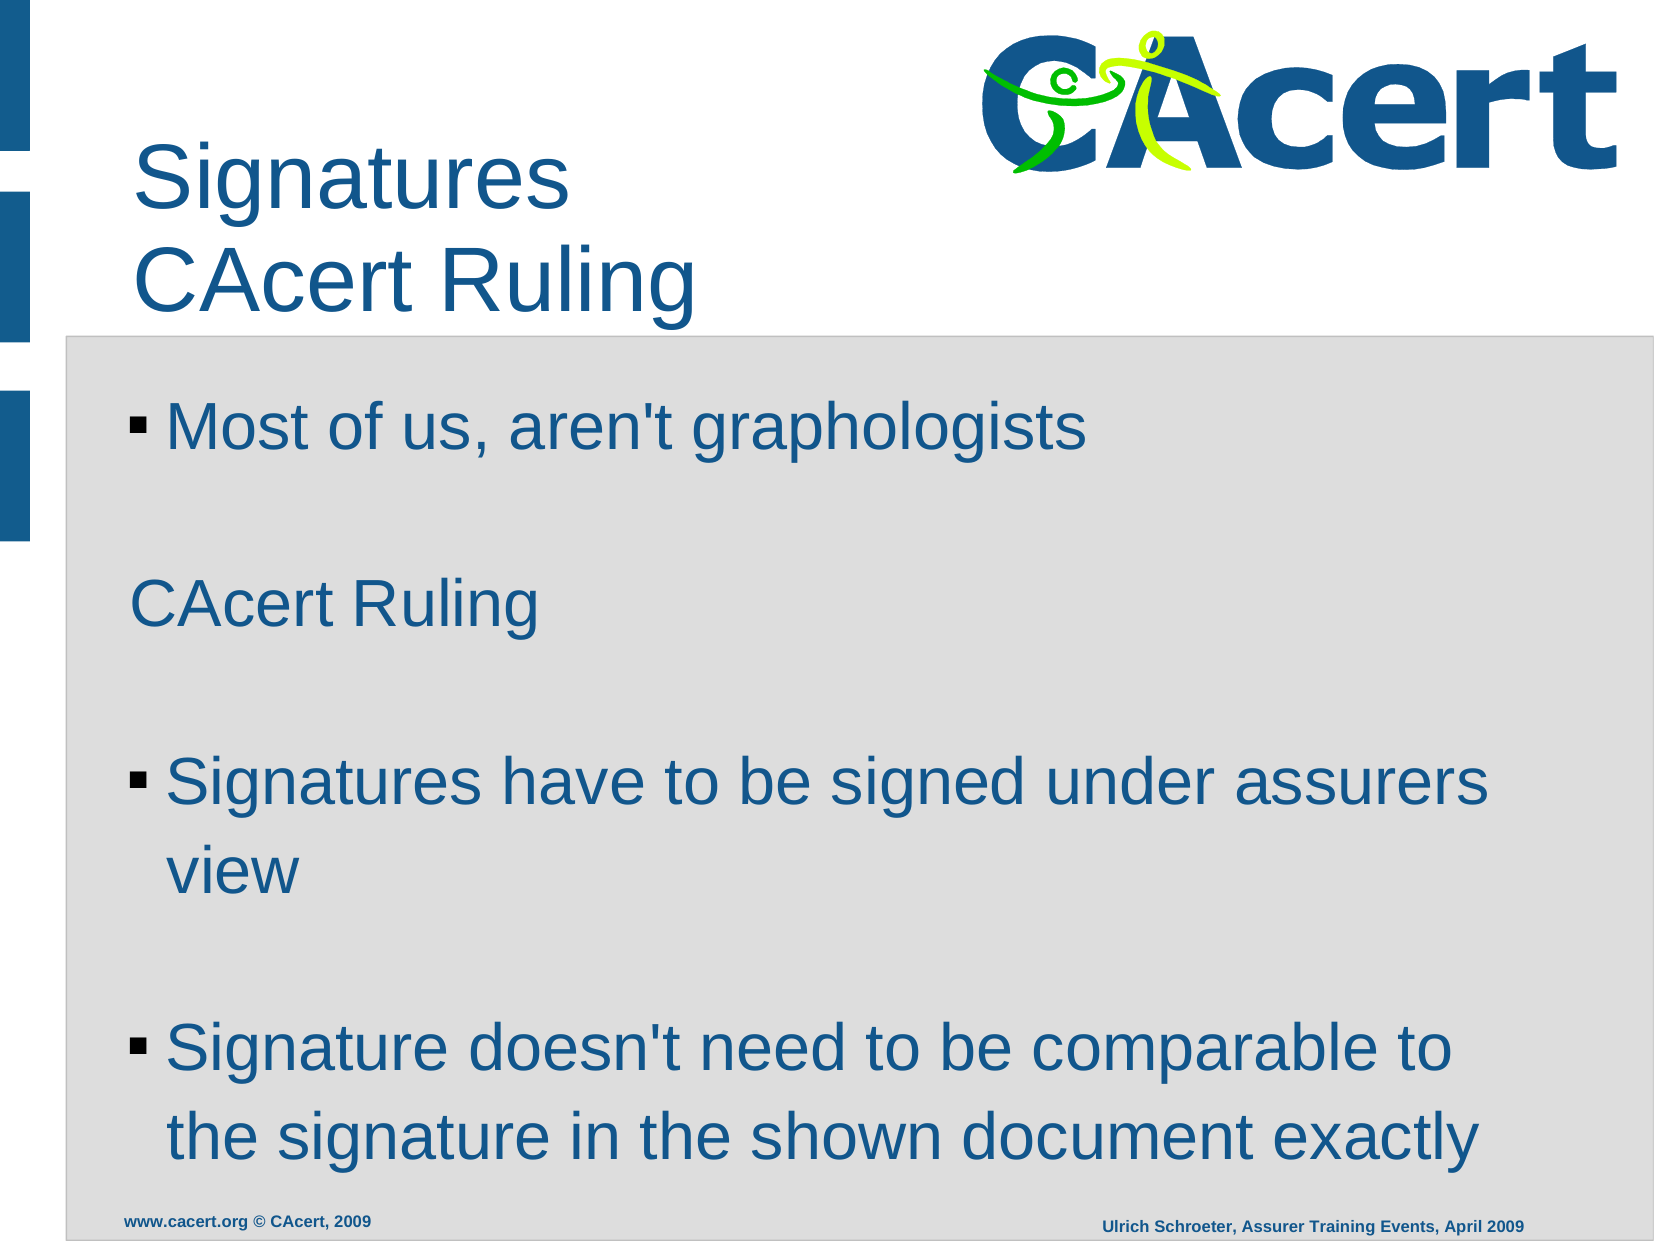

Signatures
CAcert Ruling
 Most of us, aren't graphologists
CAcert Ruling
 Signatures have to be signed under assurers
 view
 Signature doesn't need to be comparable to
 the signature in the shown document exactly